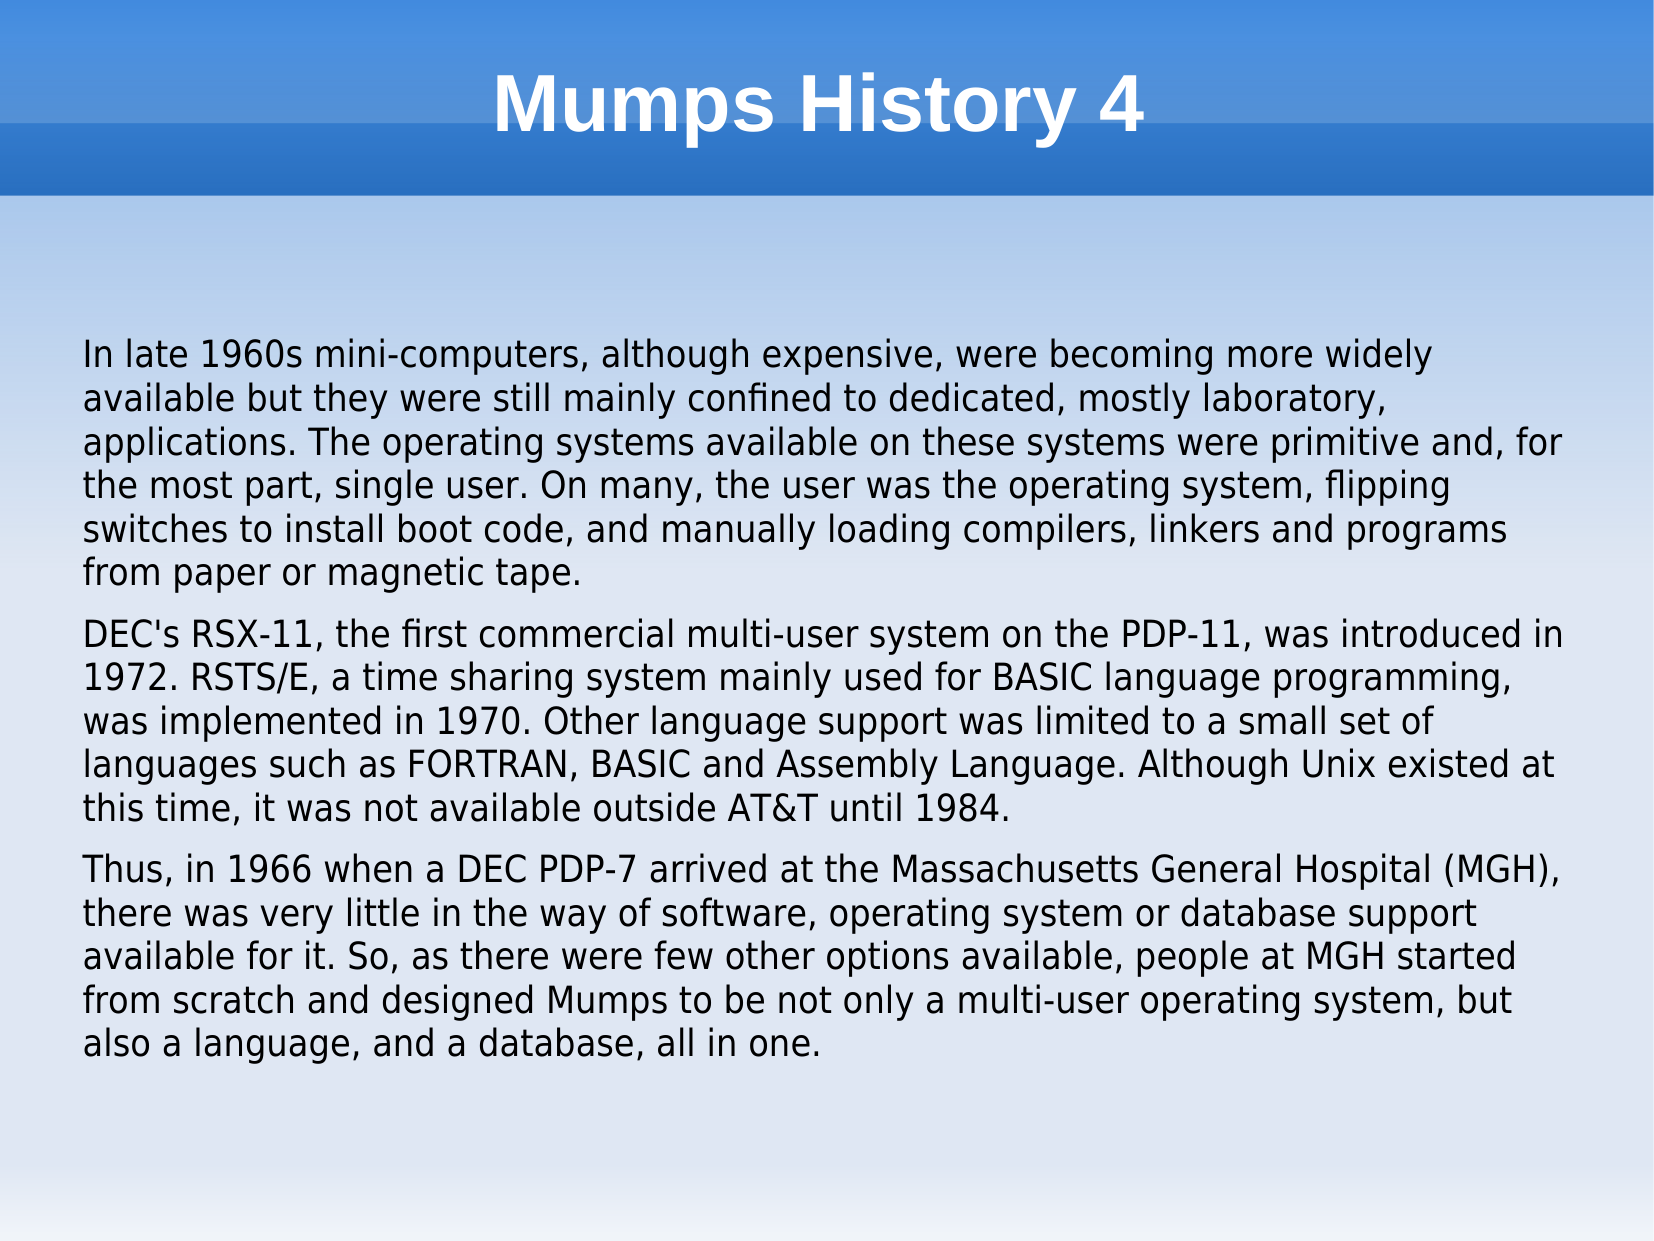

# Mumps History 4
In late 1960s mini-computers, although expensive, were becoming more widely available but they were still mainly confined to dedicated, mostly laboratory, applications. The operating systems available on these systems were primitive and, for the most part, single user. On many, the user was the operating system, flipping switches to install boot code, and manually loading compilers, linkers and programs from paper or magnetic tape.
DEC's RSX-11, the first commercial multi-user system on the PDP-11, was introduced in 1972. RSTS/E, a time sharing system mainly used for BASIC language programming, was implemented in 1970. Other language support was limited to a small set of languages such as FORTRAN, BASIC and Assembly Language. Although Unix existed at this time, it was not available outside AT&T until 1984.
Thus, in 1966 when a DEC PDP-7 arrived at the Massachusetts General Hospital (MGH), there was very little in the way of software, operating system or database support available for it. So, as there were few other options available, people at MGH started from scratch and designed Mumps to be not only a multi-user operating system, but also a language, and a database, all in one.